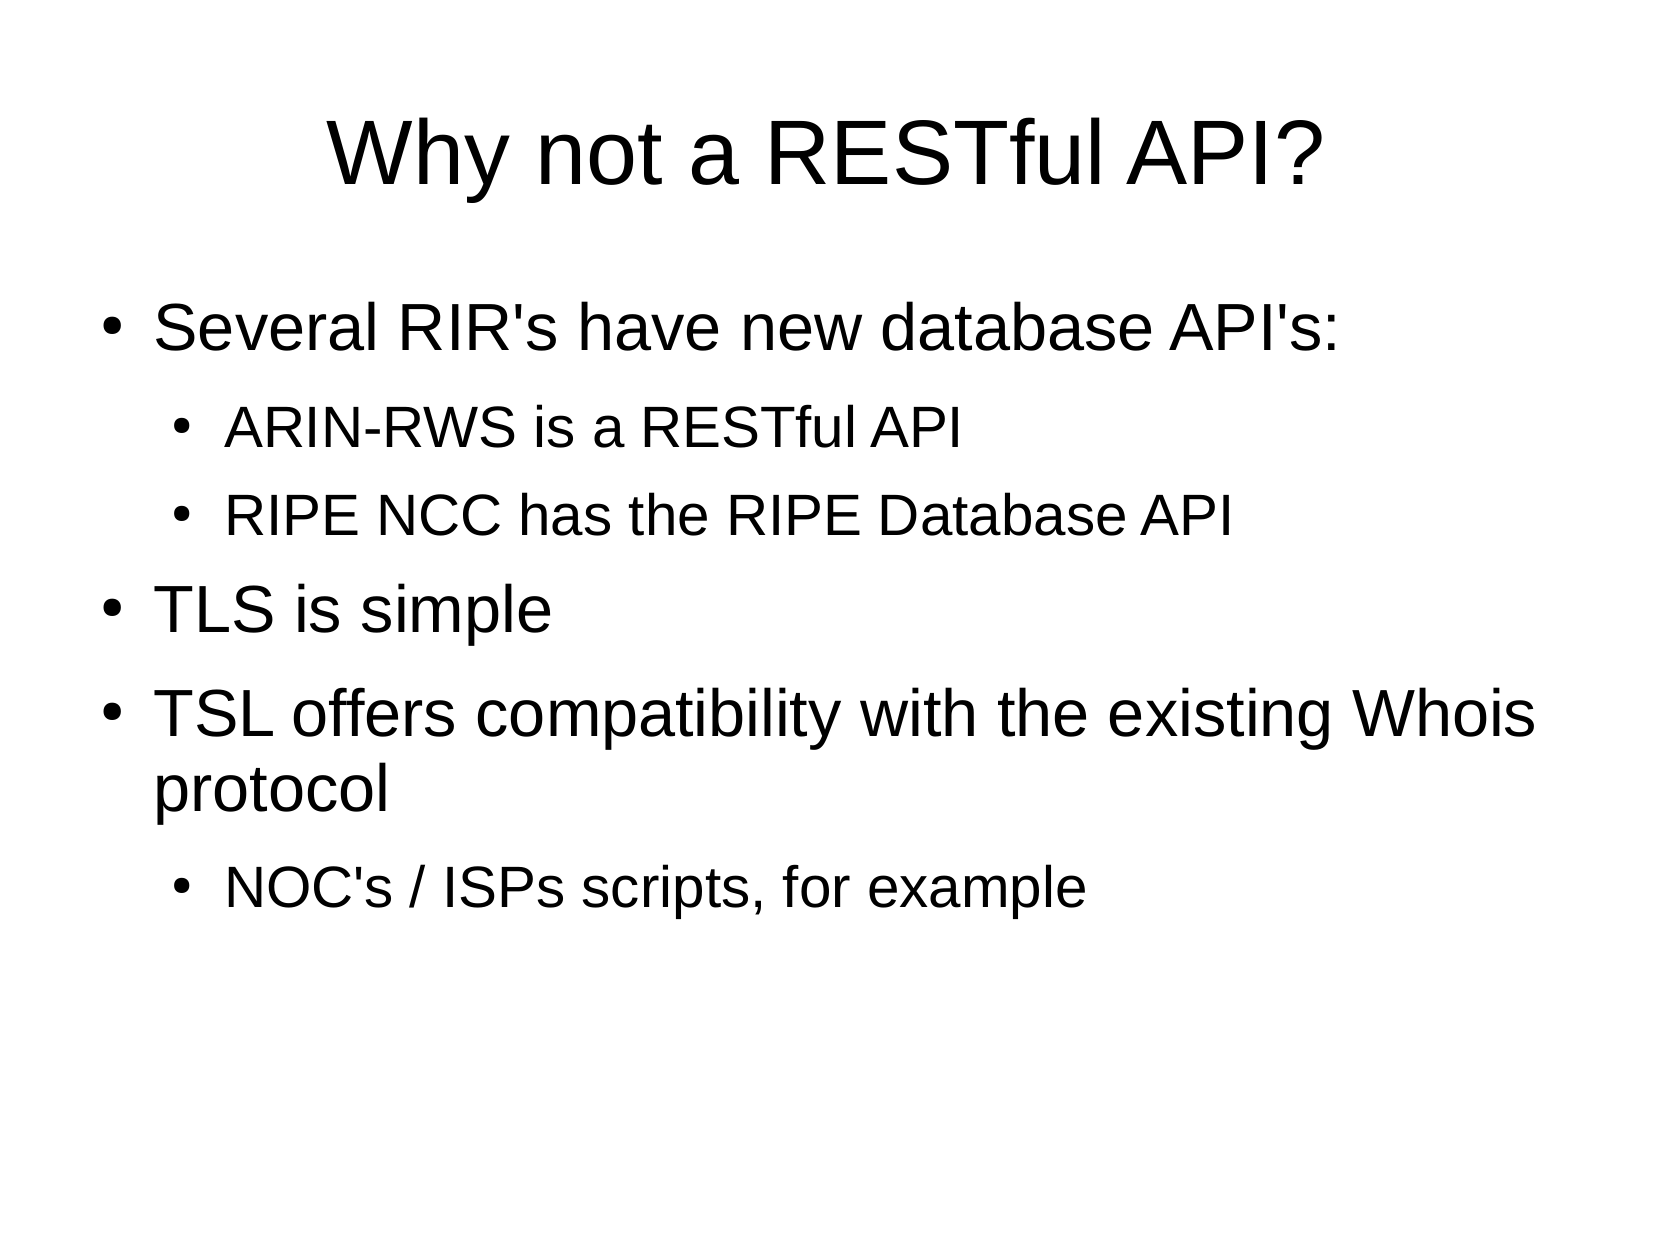

# Why not a RESTful API?
Several RIR's have new database API's:
ARIN-RWS is a RESTful API
RIPE NCC has the RIPE Database API
TLS is simple
TSL offers compatibility with the existing Whois protocol
NOC's / ISPs scripts, for example